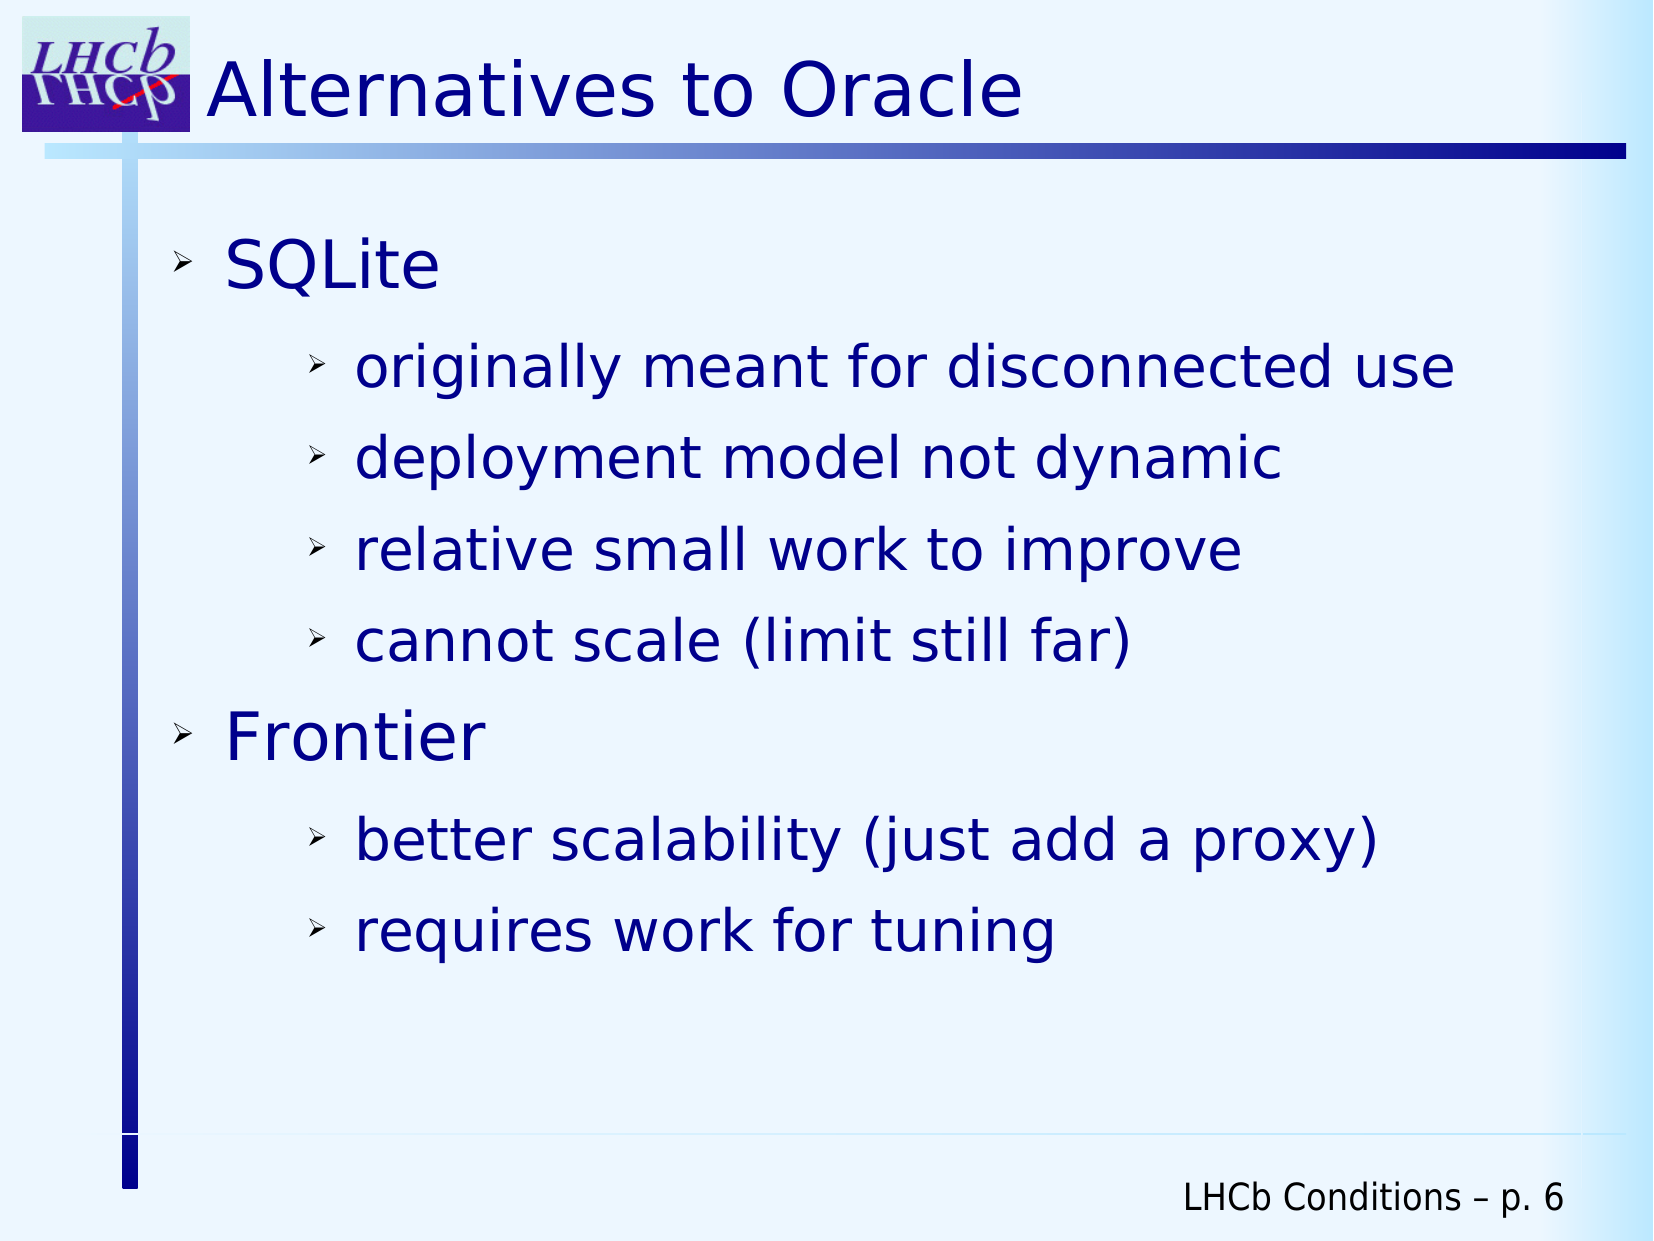

# Alternatives to Oracle
SQLite
originally meant for disconnected use
deployment model not dynamic
relative small work to improve
cannot scale (limit still far)
Frontier
better scalability (just add a proxy)
requires work for tuning